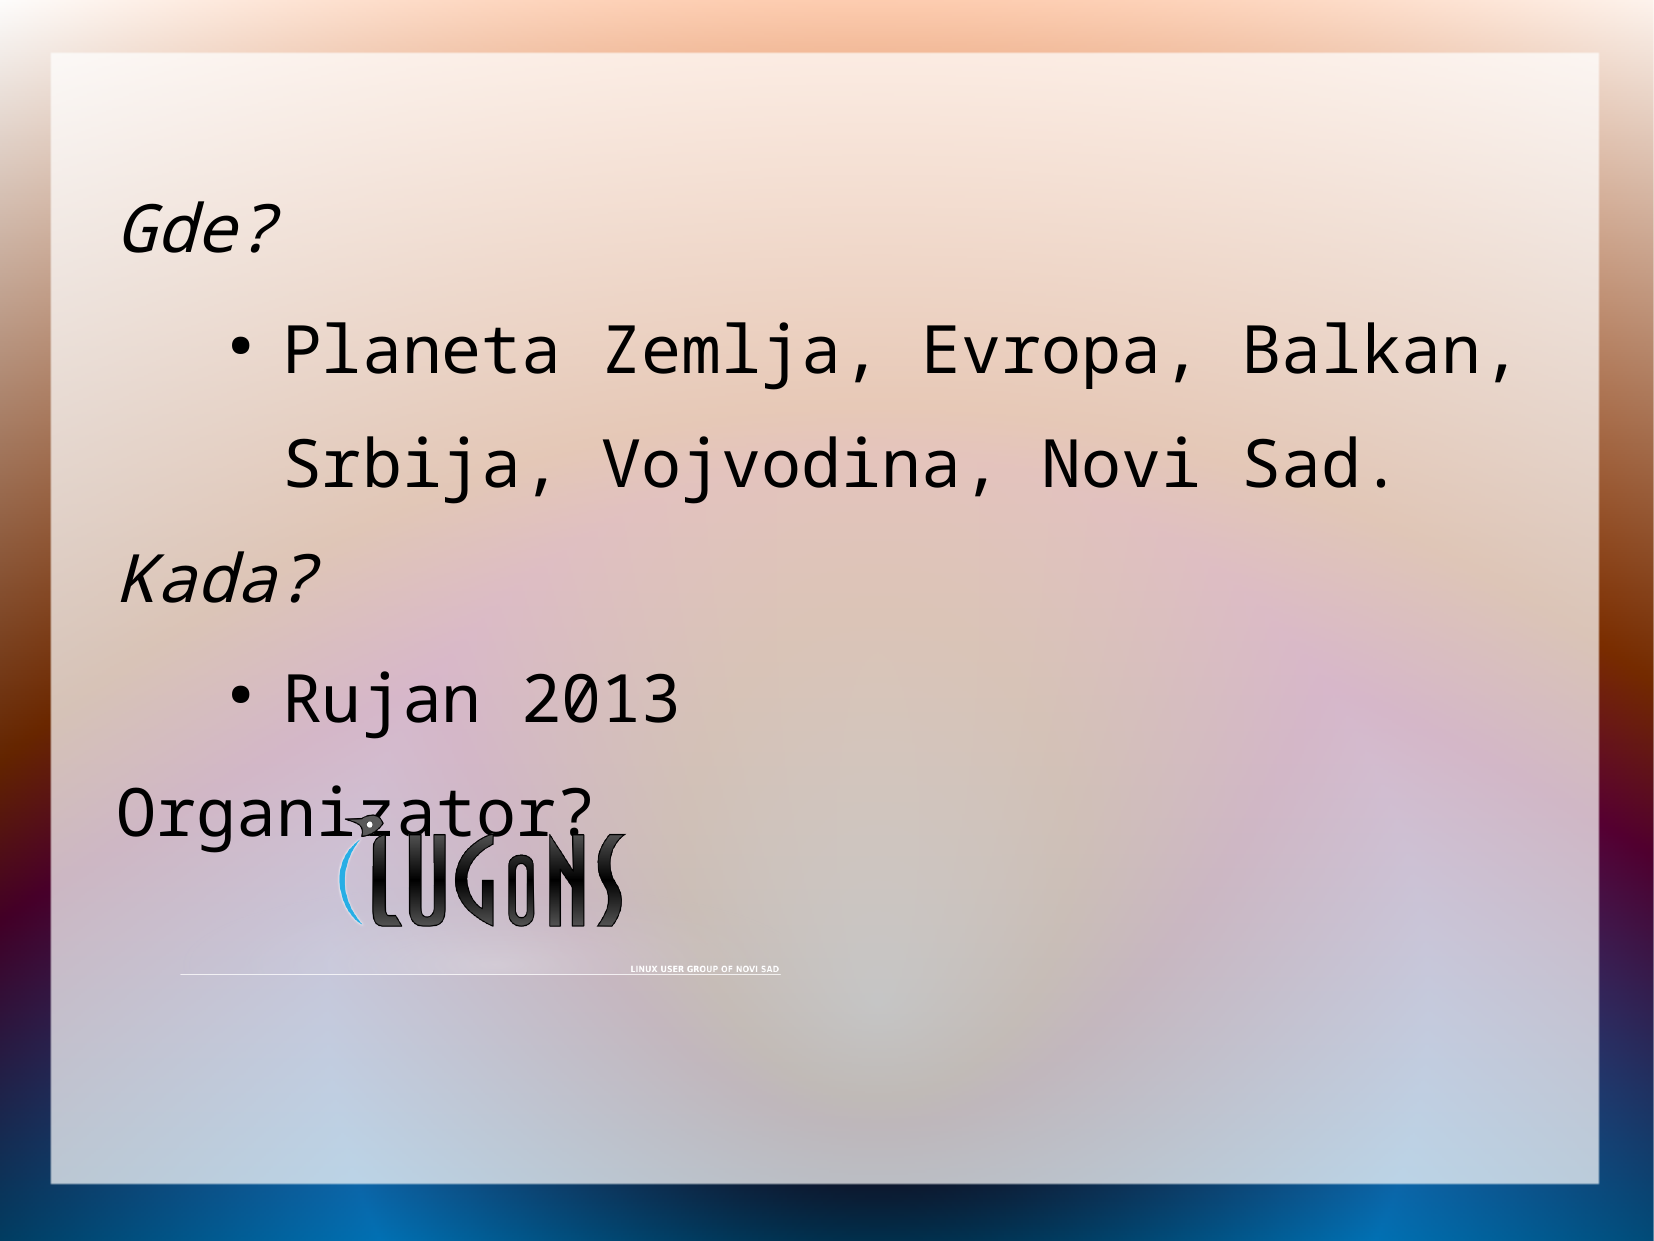

# Gde?
Planeta Zemlja, Evropa, Balkan,
Srbija, Vojvodina, Novi Sad.
Kada?
Rujan 2013
Organizator?